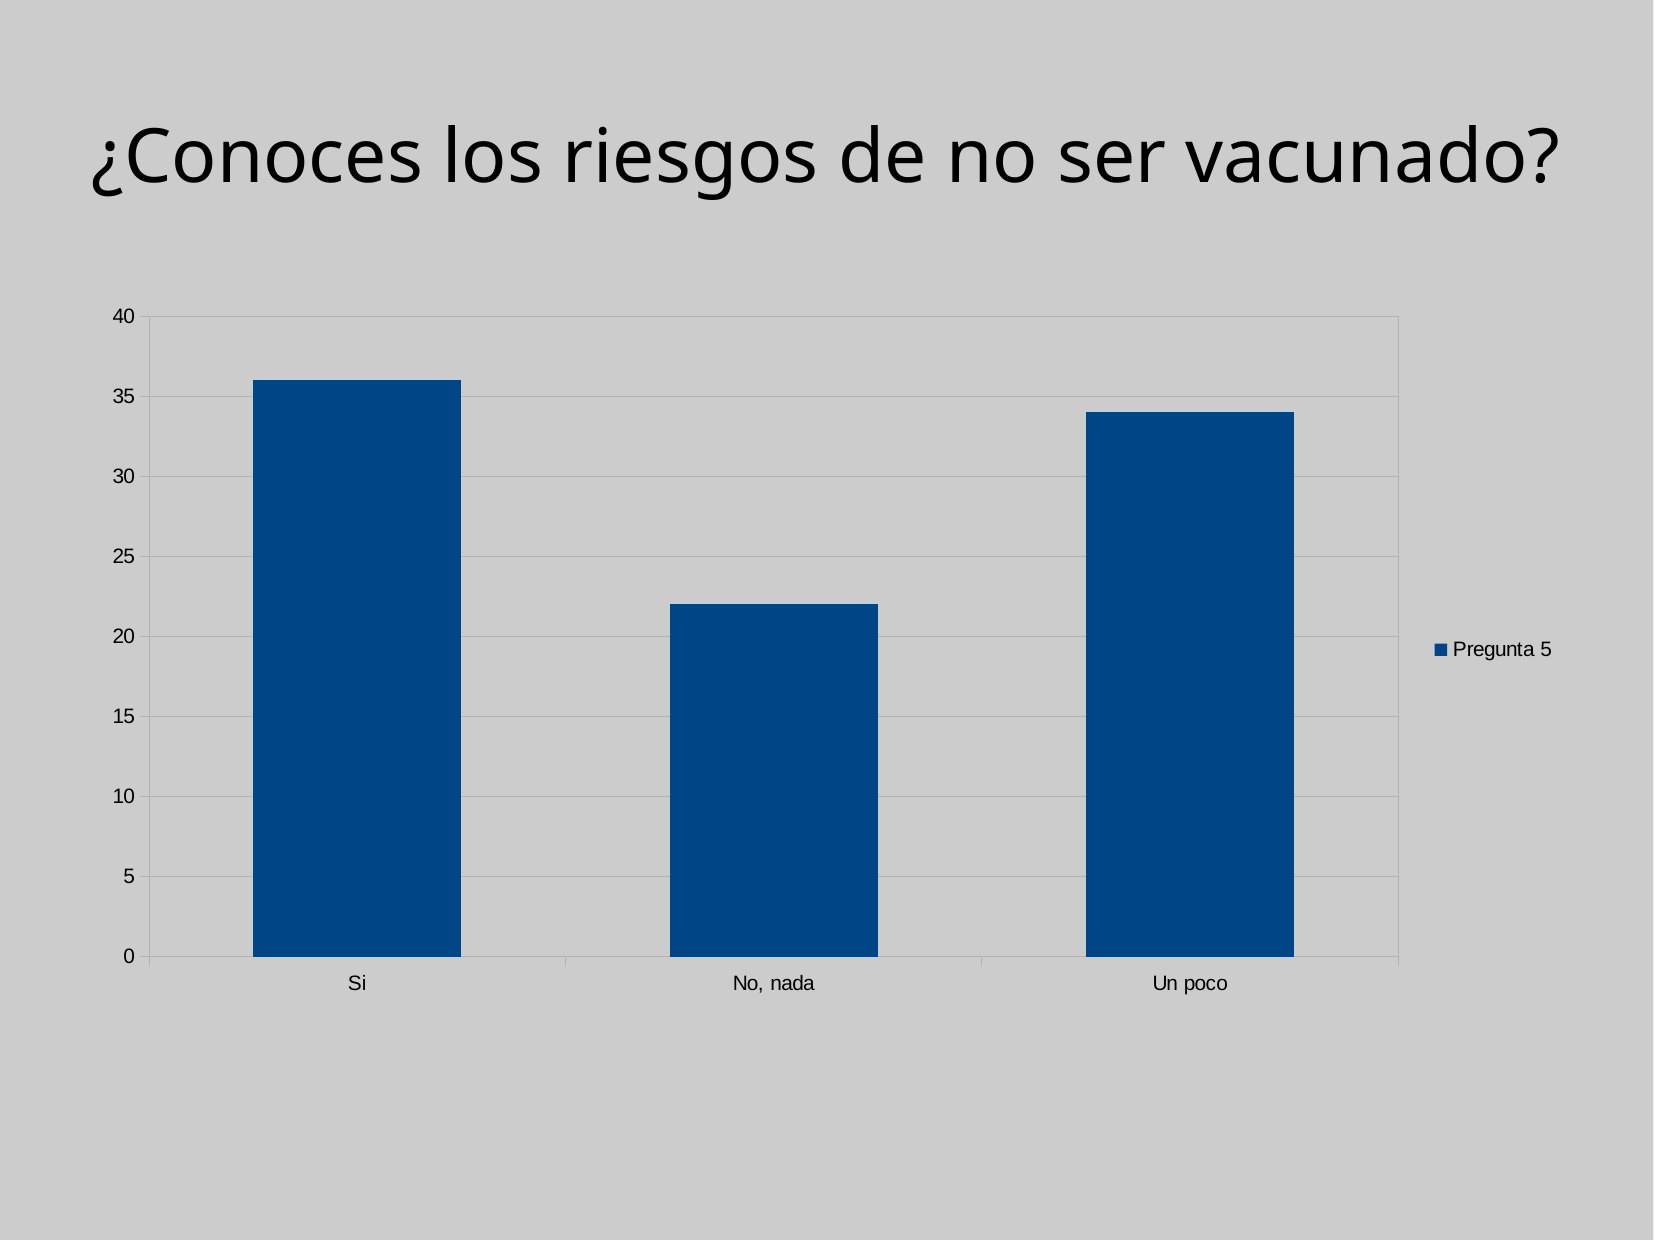

# ¿Conoces los riesgos de no ser vacunado?
### Chart
| Category | Pregunta 5 |
|---|---|
| Si | 36.0 |
| No, nada | 22.0 |
| Un poco | 34.0 |